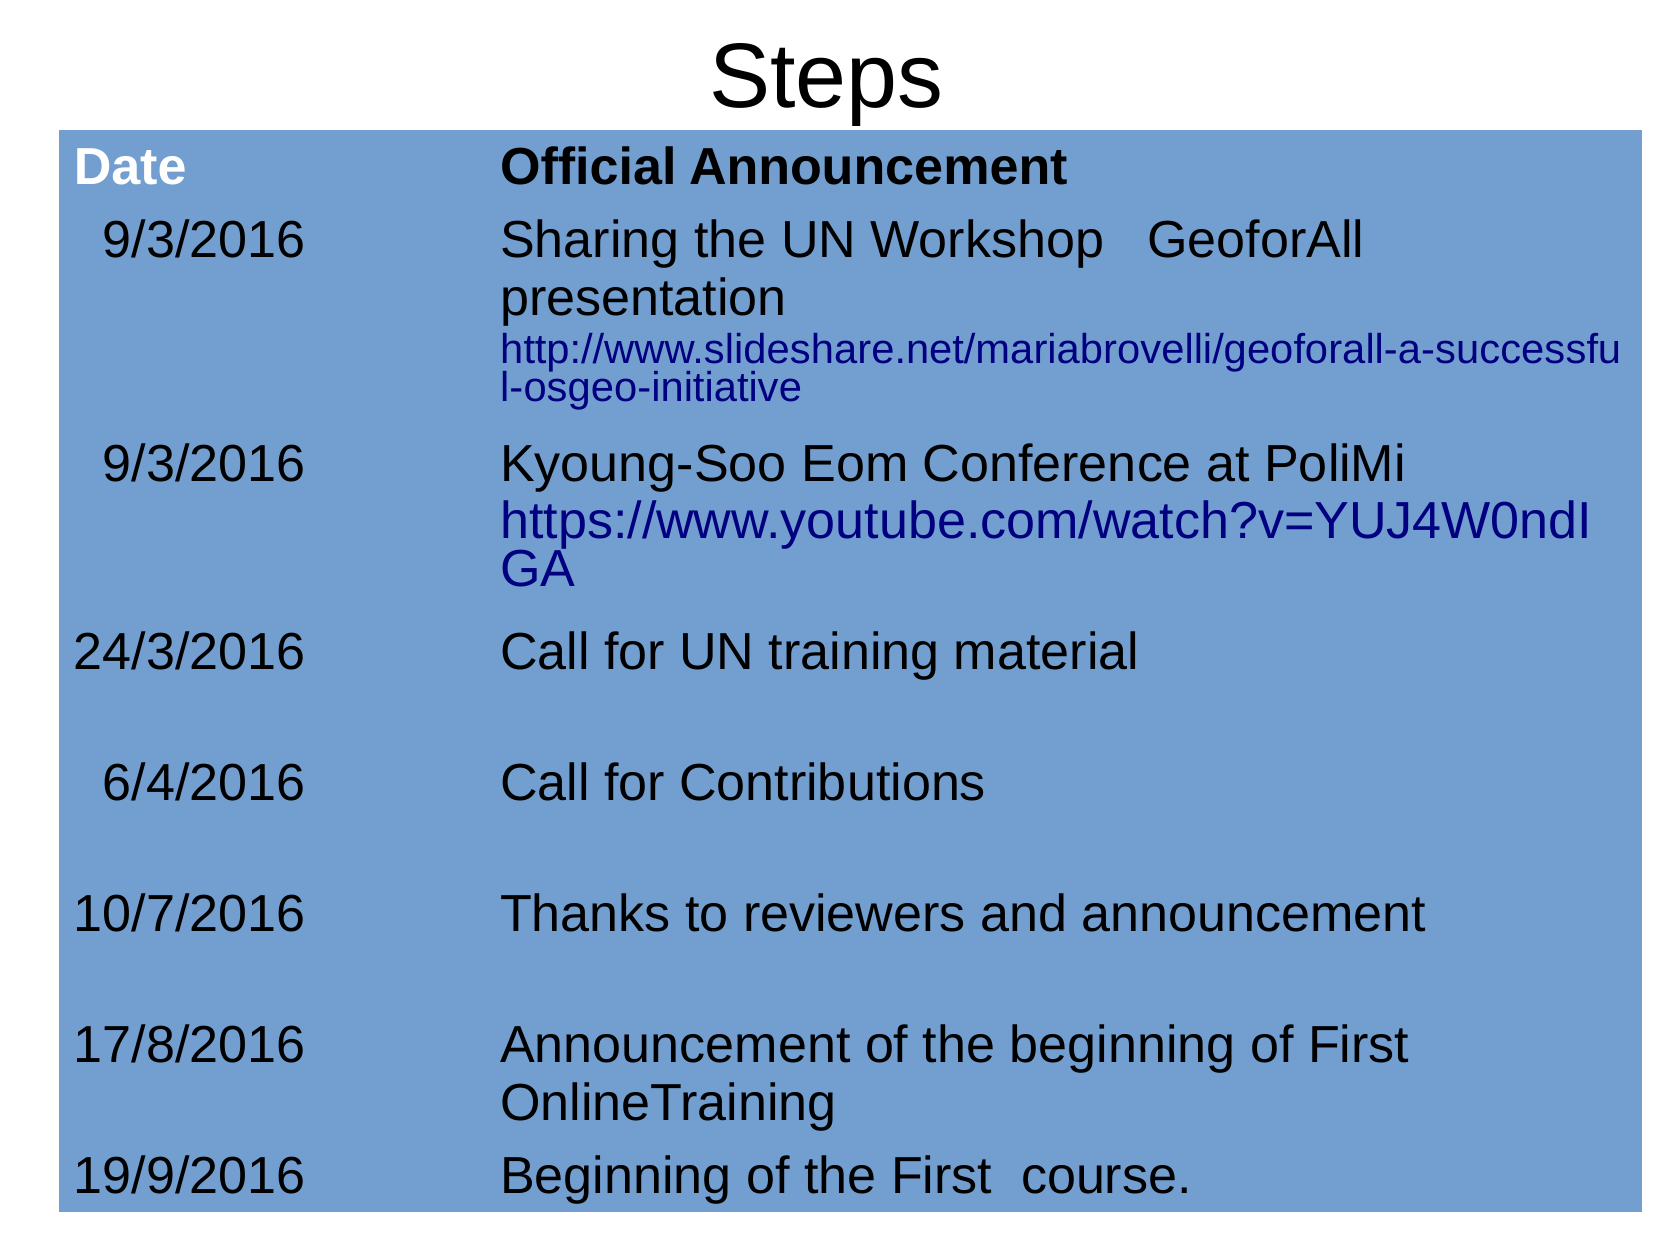

# Steps
| Date | Official Announcement |
| --- | --- |
| 9/3/2016 | Sharing the UN Workshop GeoforAll presentation http://www.slideshare.net/mariabrovelli/geoforall-a-successful-osgeo-initiative |
| 9/3/2016 | Kyoung-Soo Eom Conference at PoliMi https://www.youtube.com/watch?v=YUJ4W0ndIGA |
| 24/3/2016 | Call for UN training material |
| 6/4/2016 | Call for Contributions |
| 10/7/2016 | Thanks to reviewers and announcement |
| 17/8/2016 | Announcement of the beginning of First OnlineTraining |
| 19/9/2016 | Beginning of the First course. |